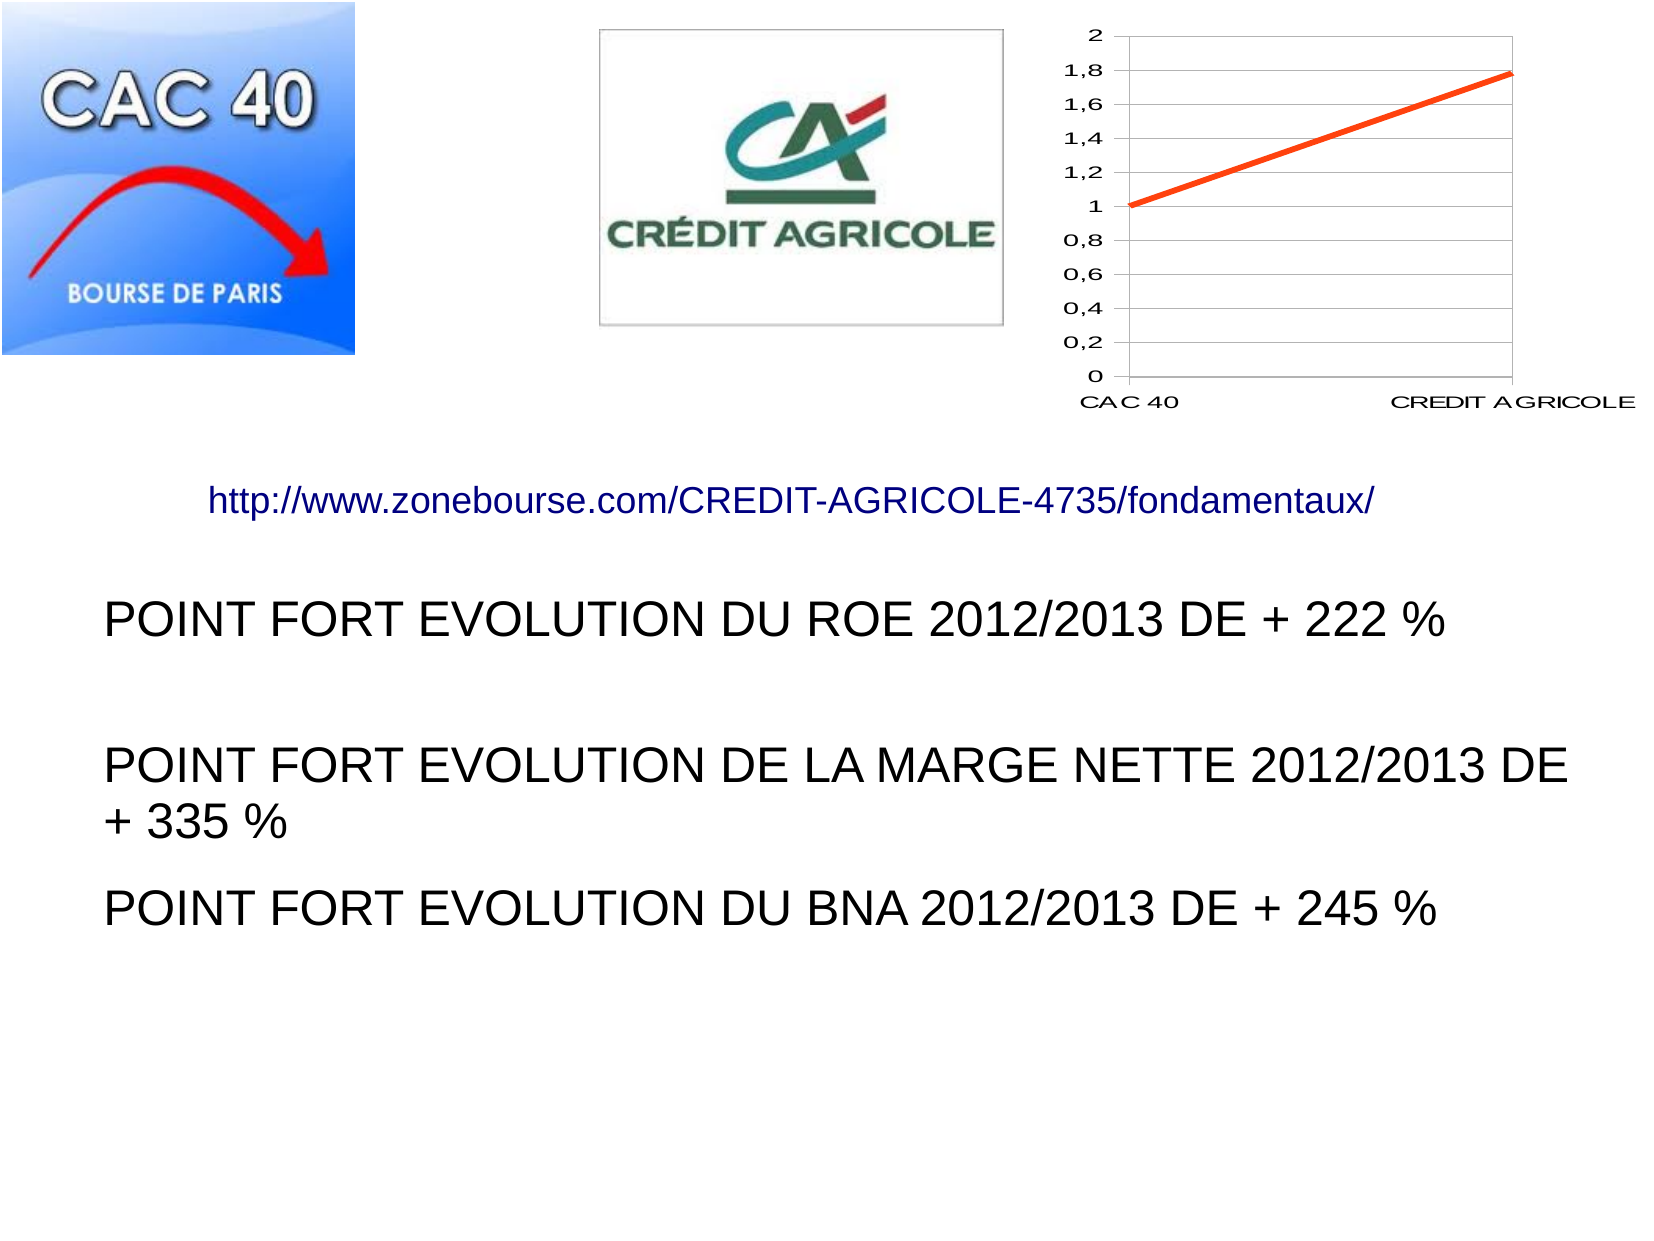

http://www.zonebourse.com/CREDIT-AGRICOLE-4735/fondamentaux/
POINT FORT EVOLUTION DU ROE 2012/2013 DE + 222 %
POINT FORT EVOLUTION DE LA MARGE NETTE 2012/2013 DE
+ 335 %
POINT FORT EVOLUTION DU BNA 2012/2013 DE + 245 %